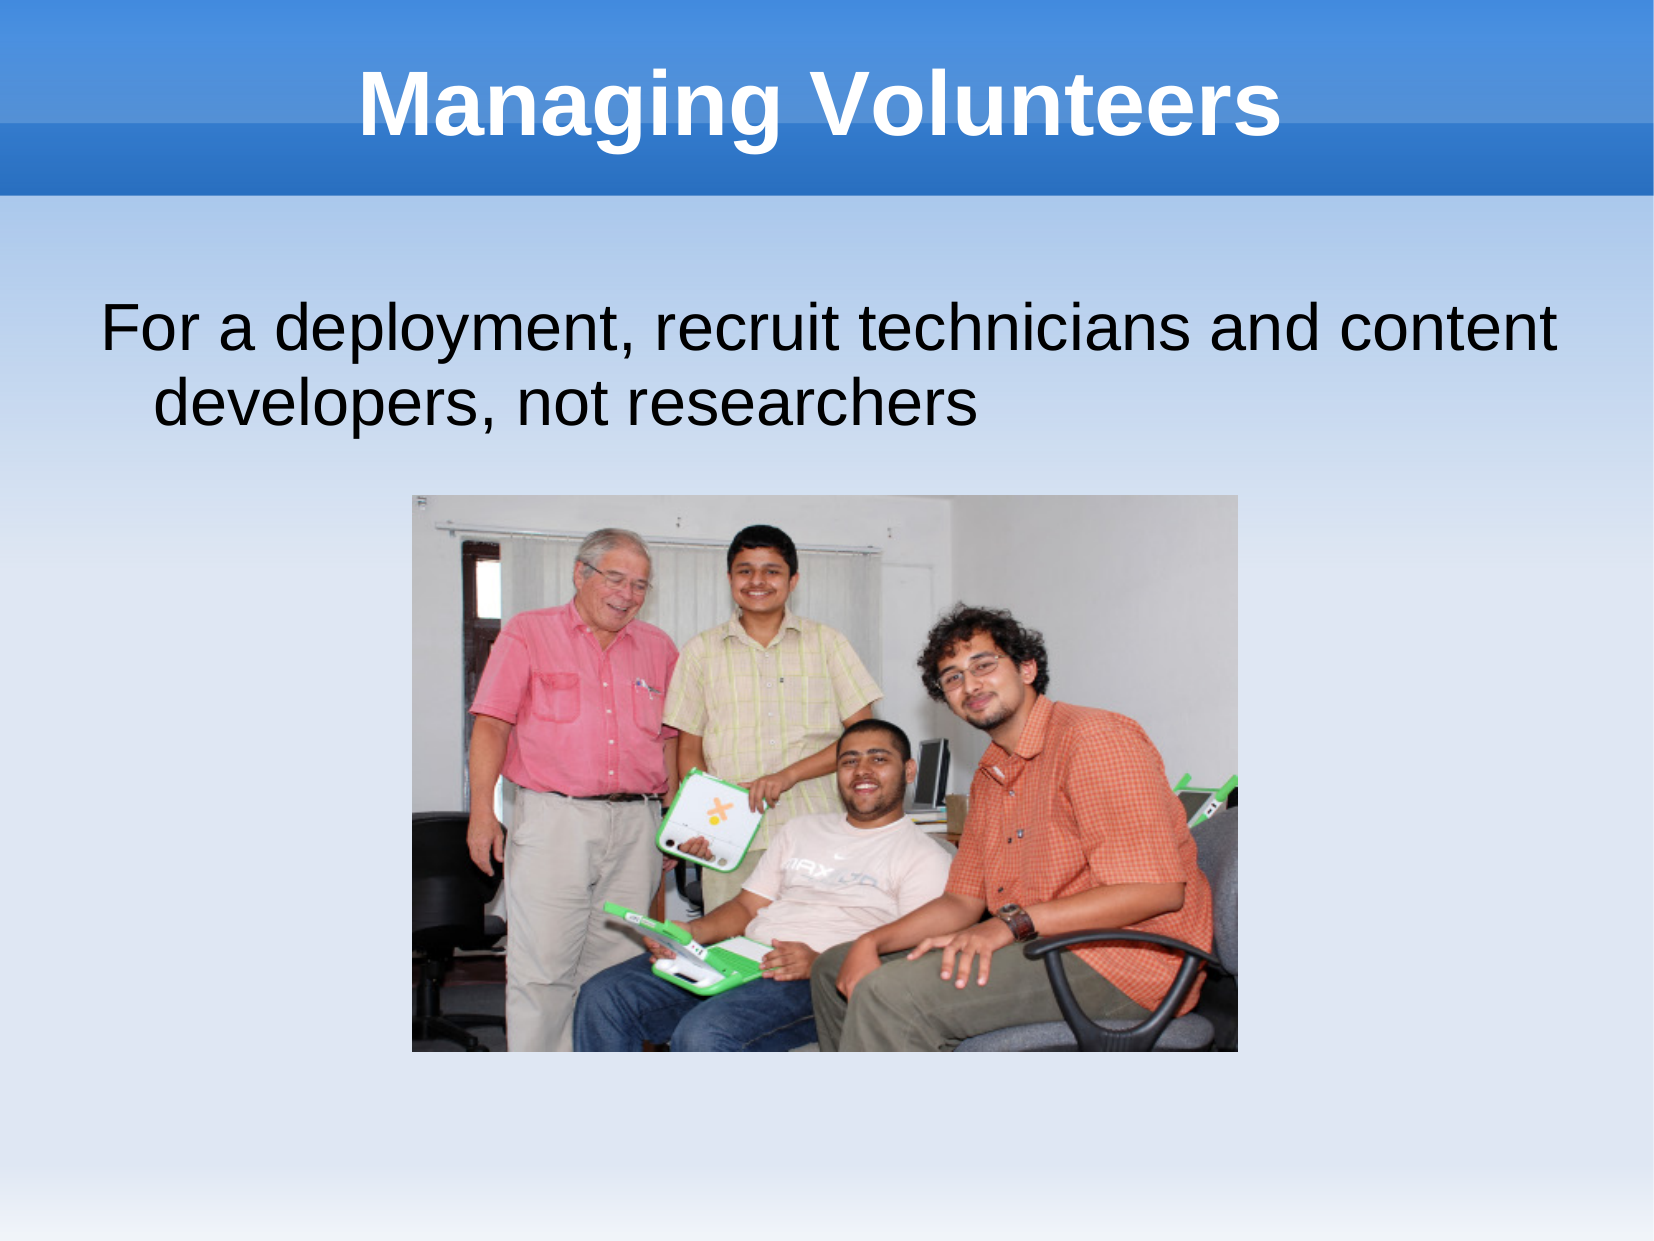

# Managing Volunteers
For a deployment, recruit technicians and content developers, not researchers